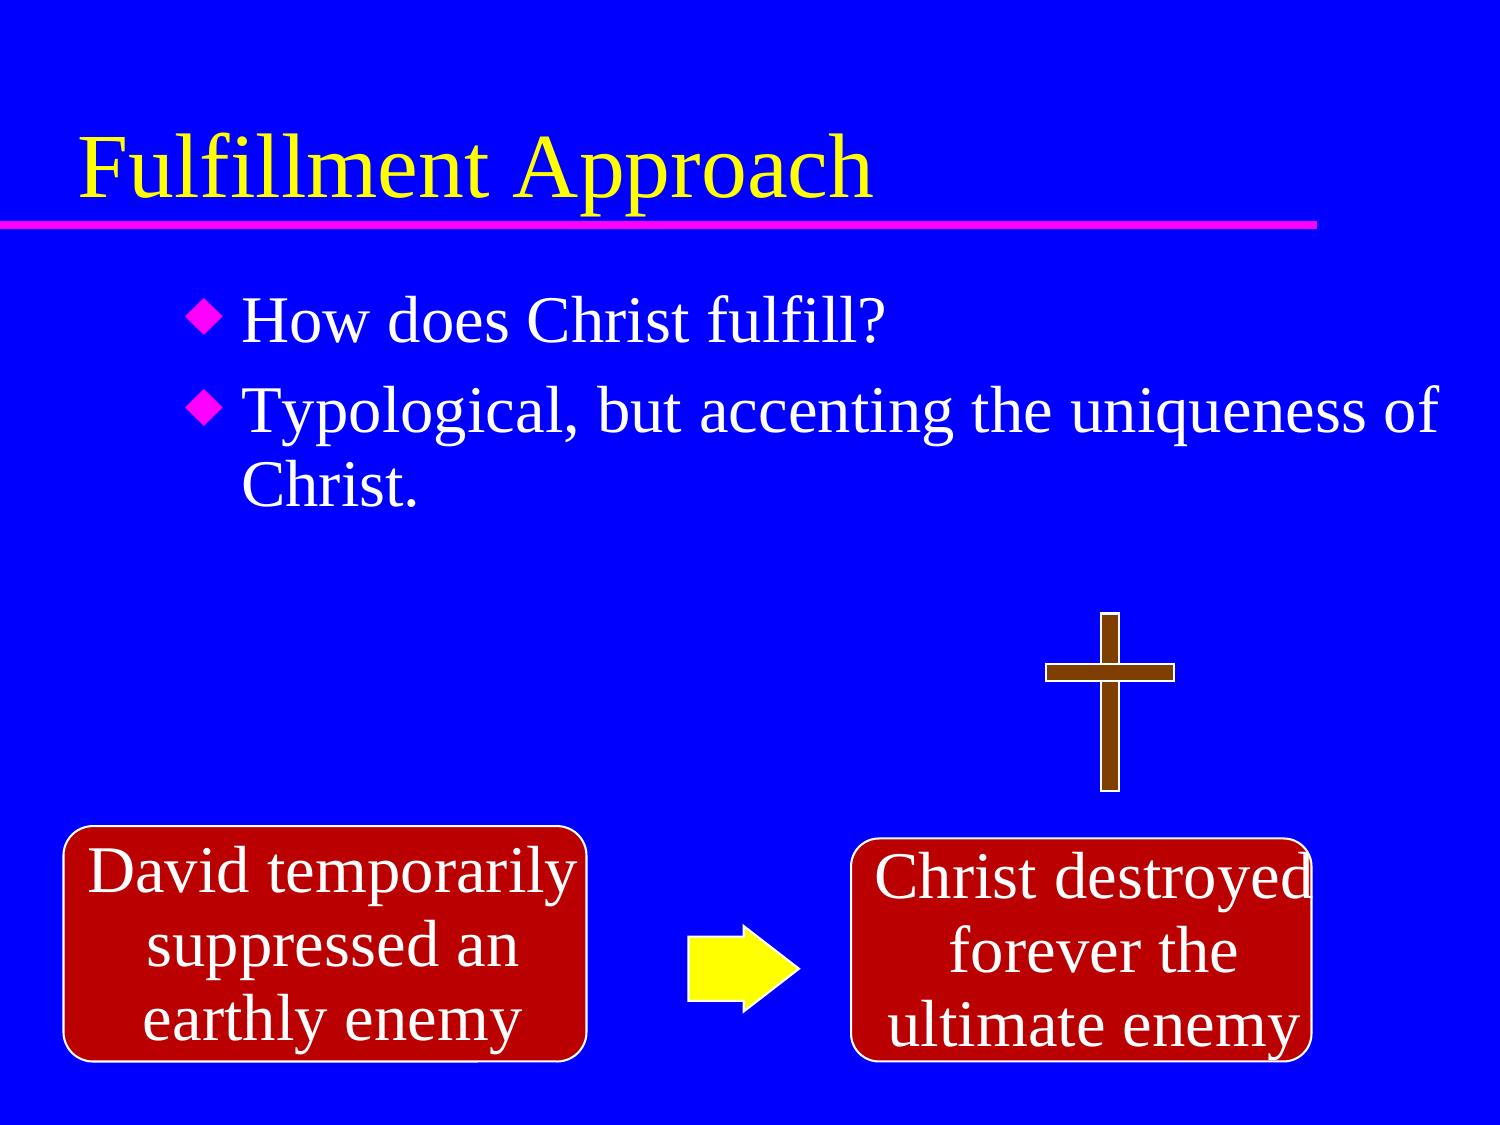

# Fulfillment Approach
How does Christ fulfill?
Typological, but accenting the uniqueness of Christ.
Christ destroyed
forever the
ultimate enemy
David temporarily
suppressed an
earthly enemy